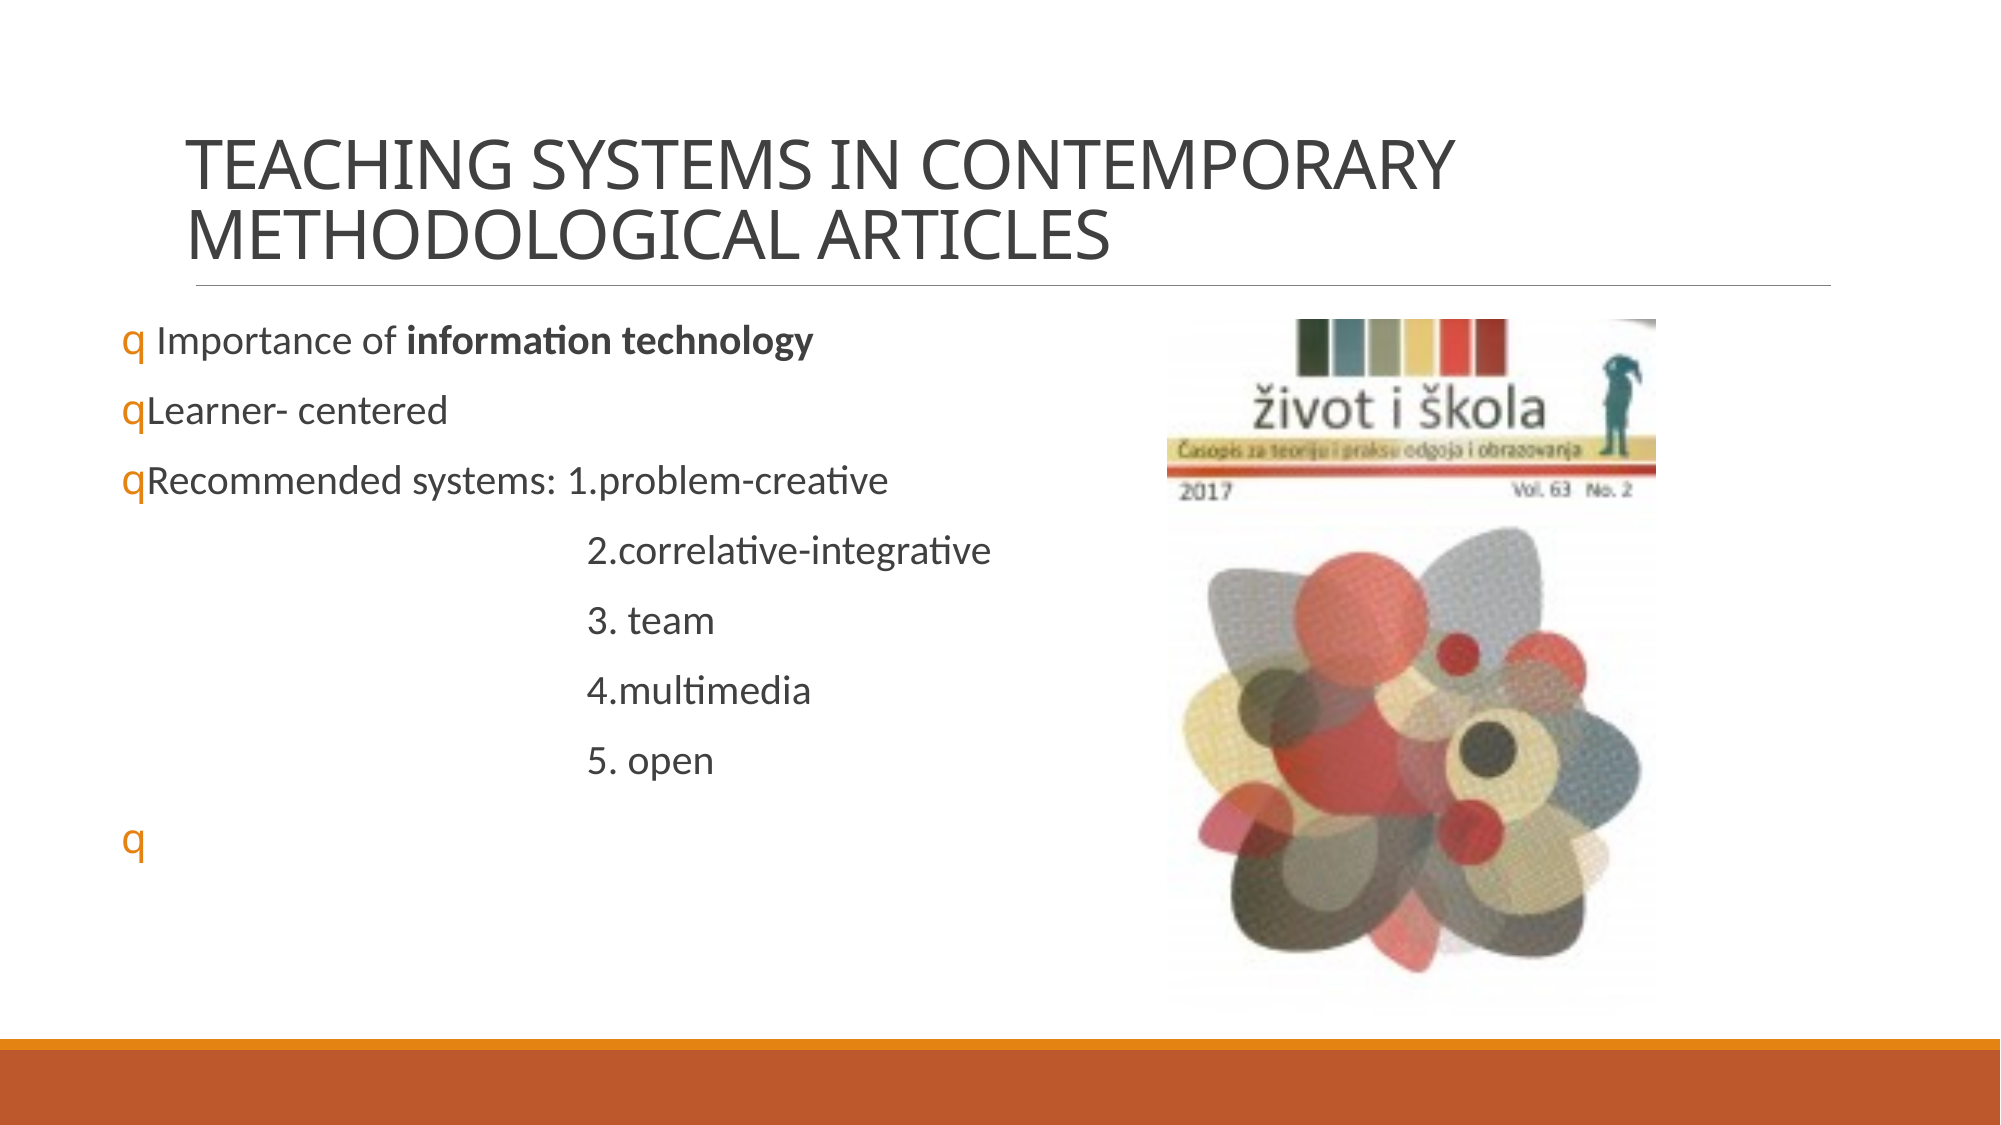

# TEACHING SYSTEMS IN CONTEMPORARY METHODOLOGICAL ARTICLES
 Importance of information technology
Learner- centered
Recommended systems: 1.problem-creative
 2.correlative-integrative
 3. team
 4.multimedia
 5. open